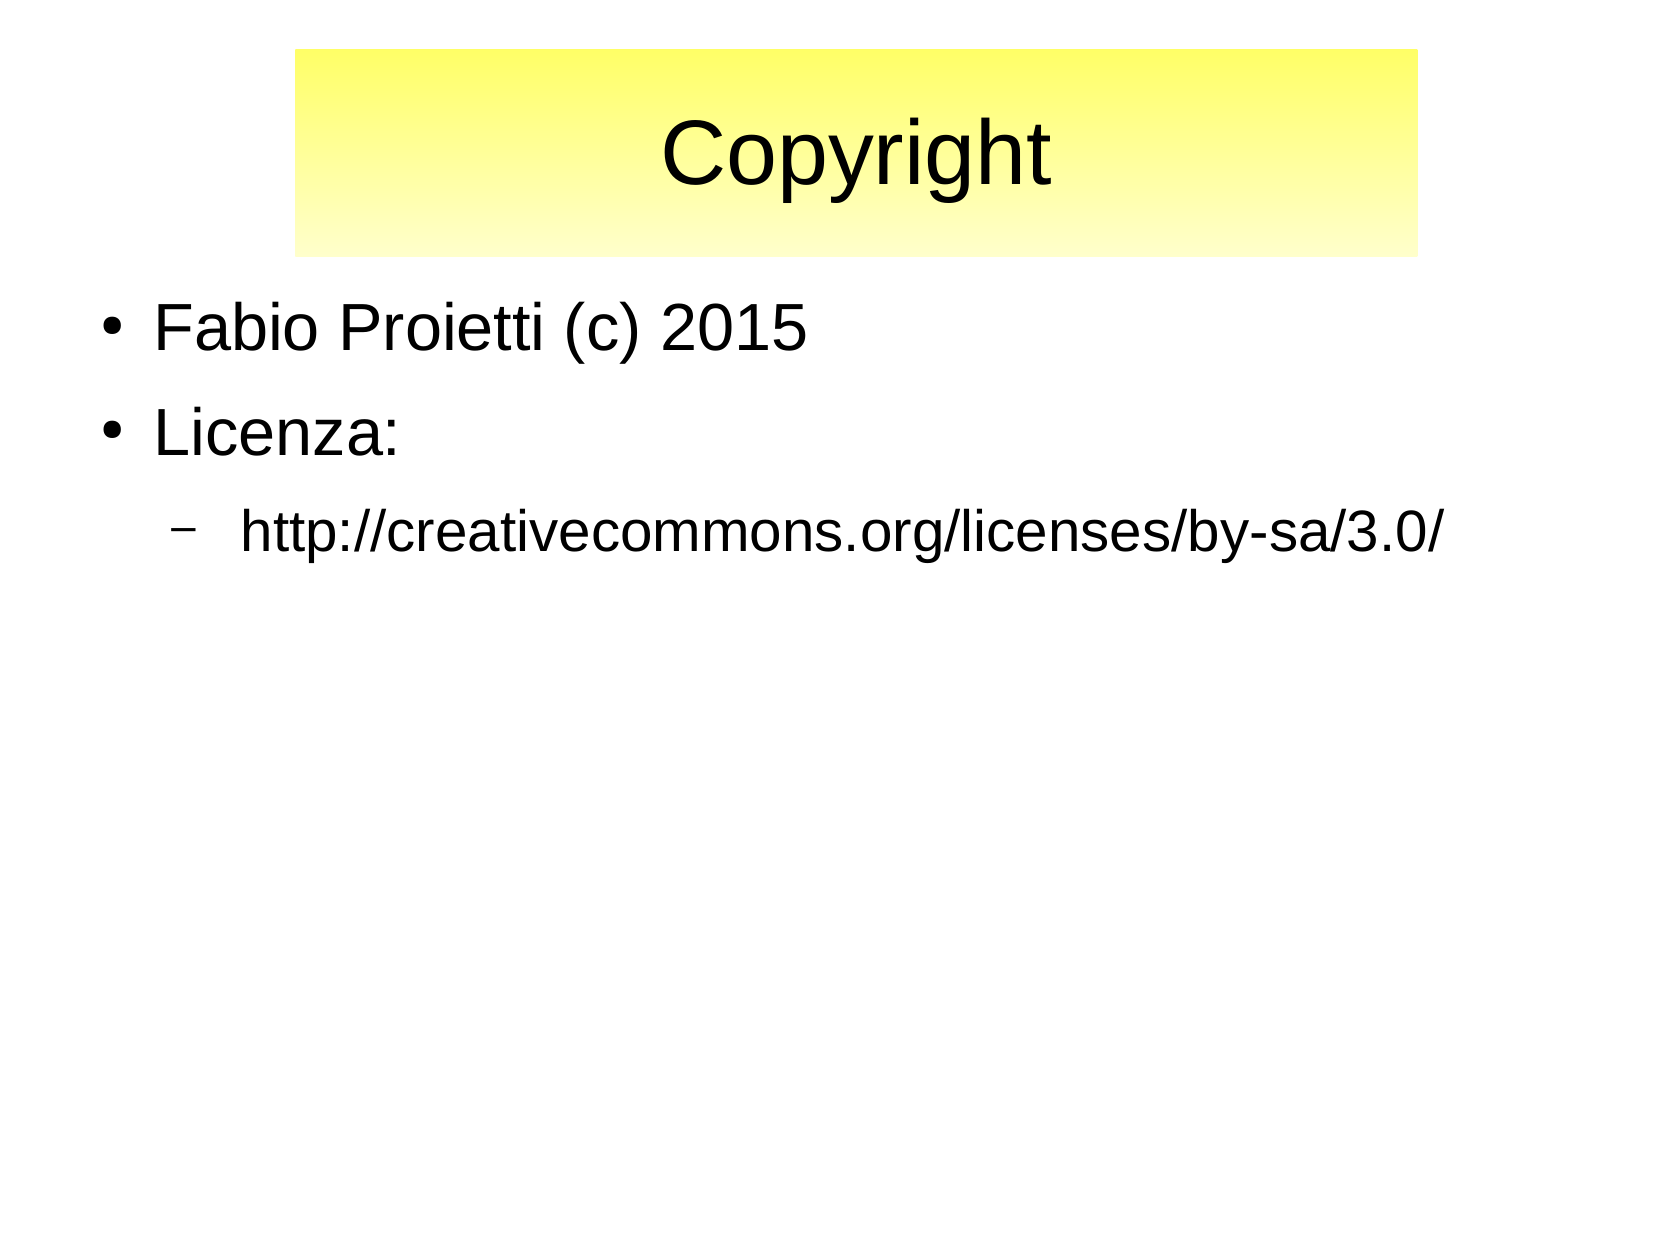

# Copyright
Fabio Proietti (c) 2015
Licenza:
 http://creativecommons.org/licenses/by-sa/3.0/